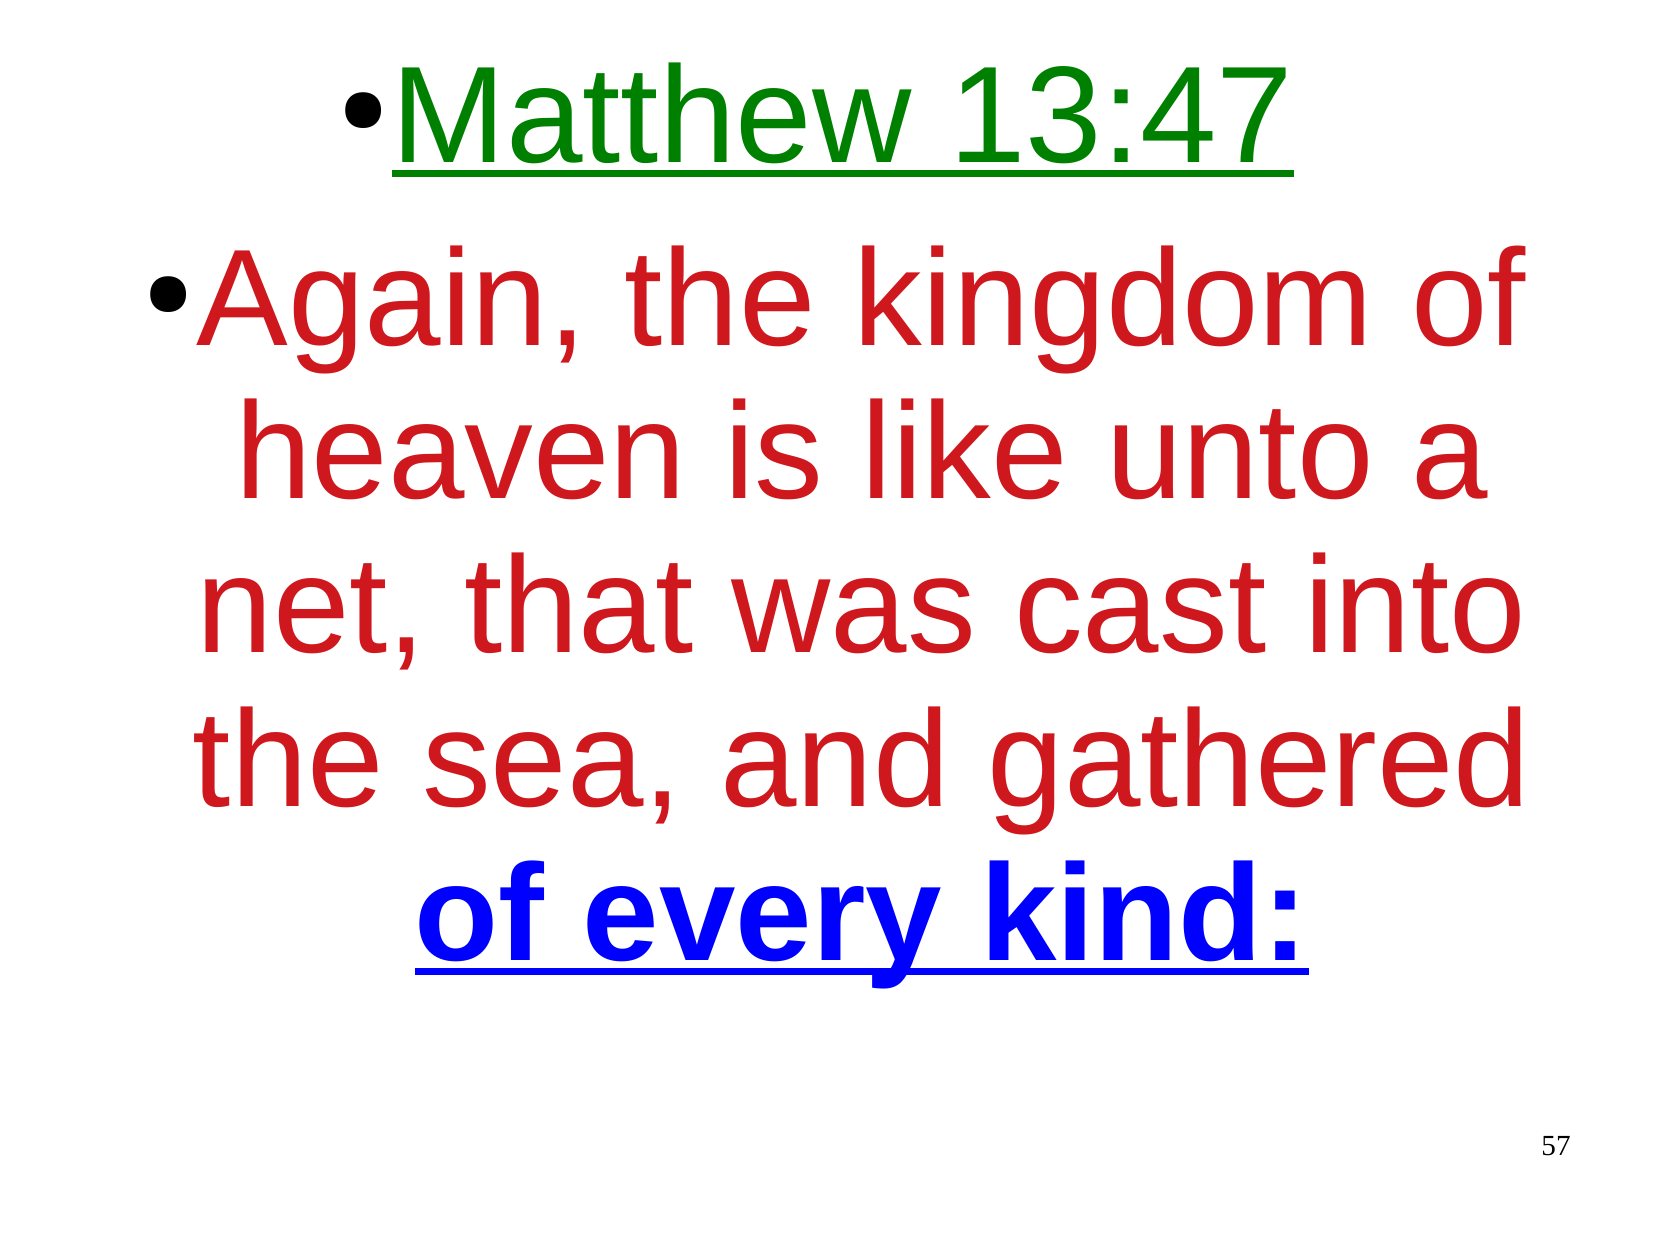

# Matthew 13:47
Again, the kingdom of heaven is like unto a net, that was cast into the sea, and gathered of every kind:
57